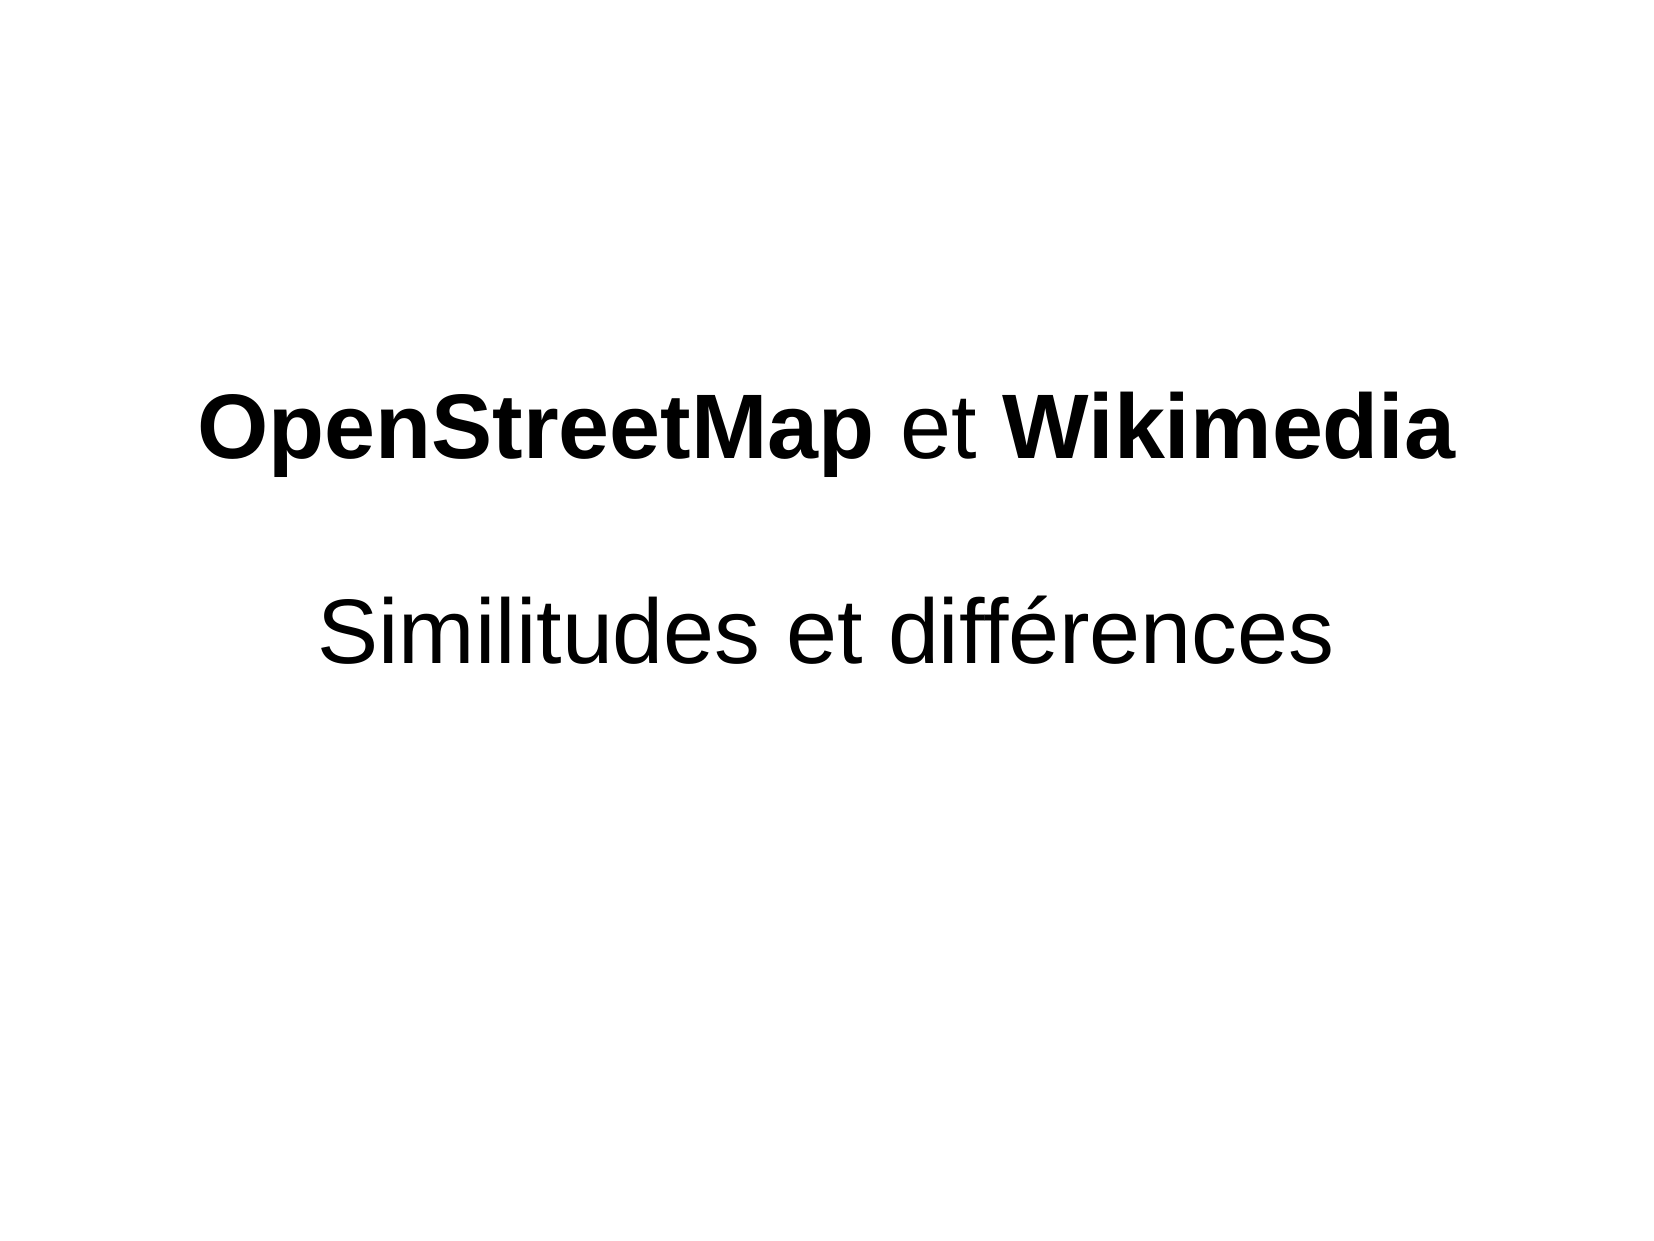

# OpenStreetMap et Wikimedia
Similitudes et différences